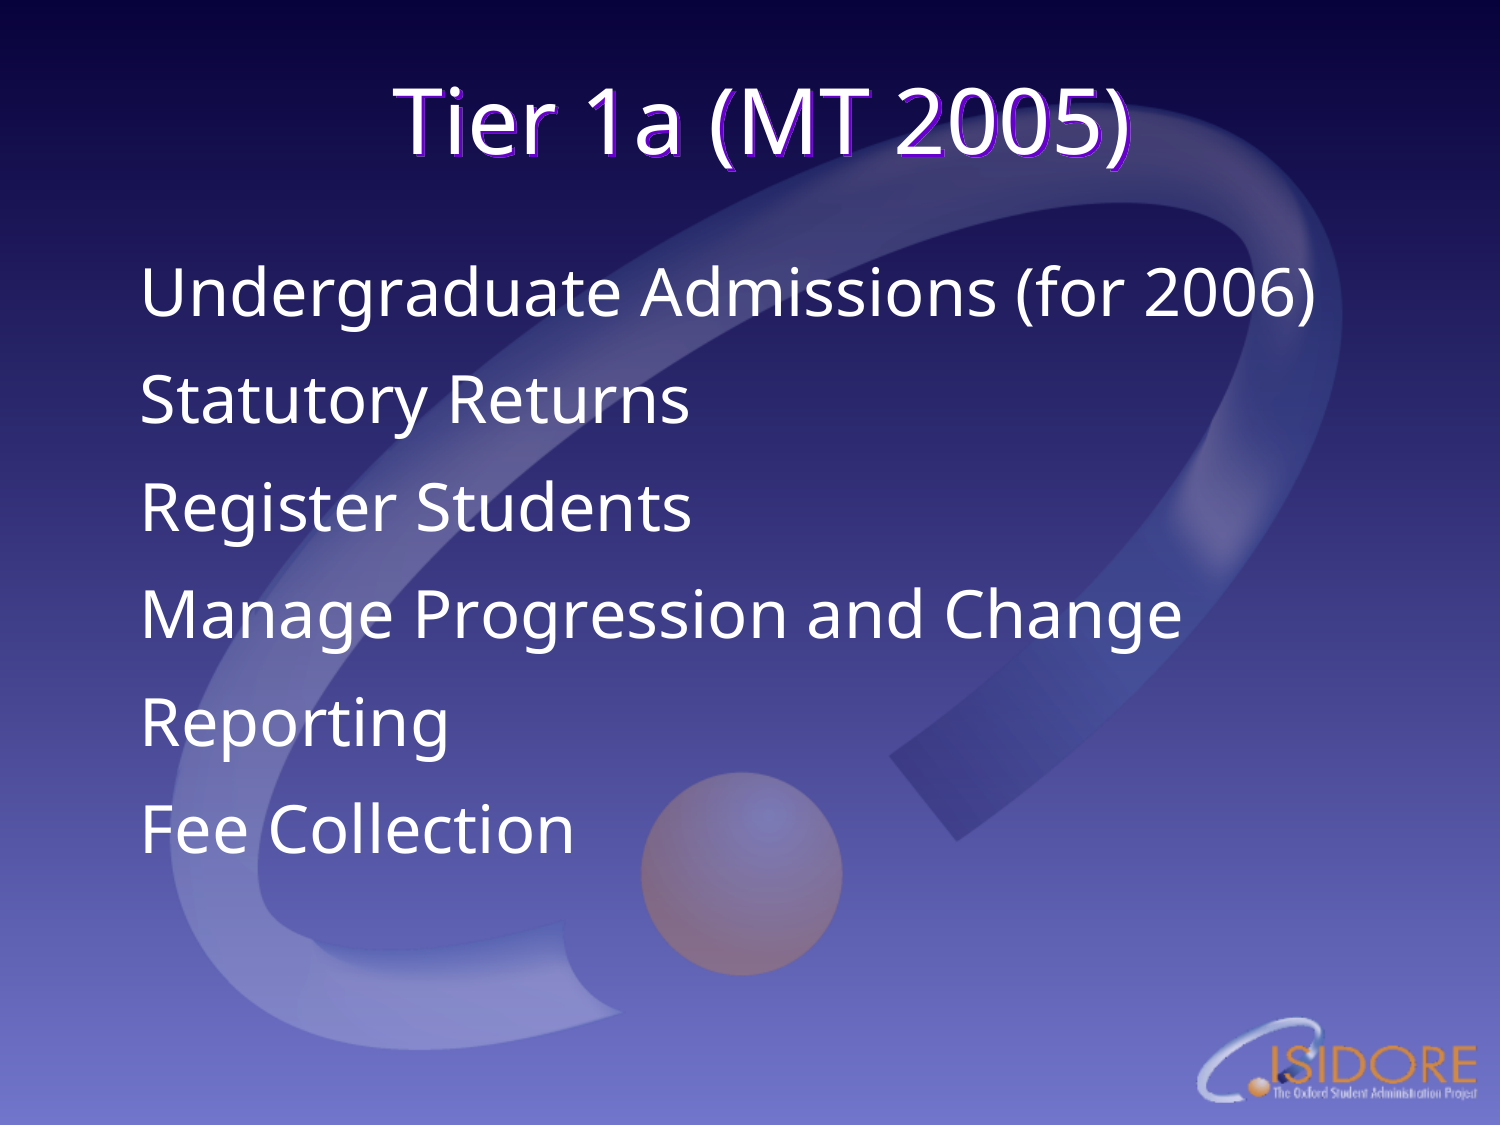

# Tier 1a (MT 2005)
Undergraduate Admissions (for 2006)
Statutory Returns
Register Students
Manage Progression and Change
Reporting
Fee Collection